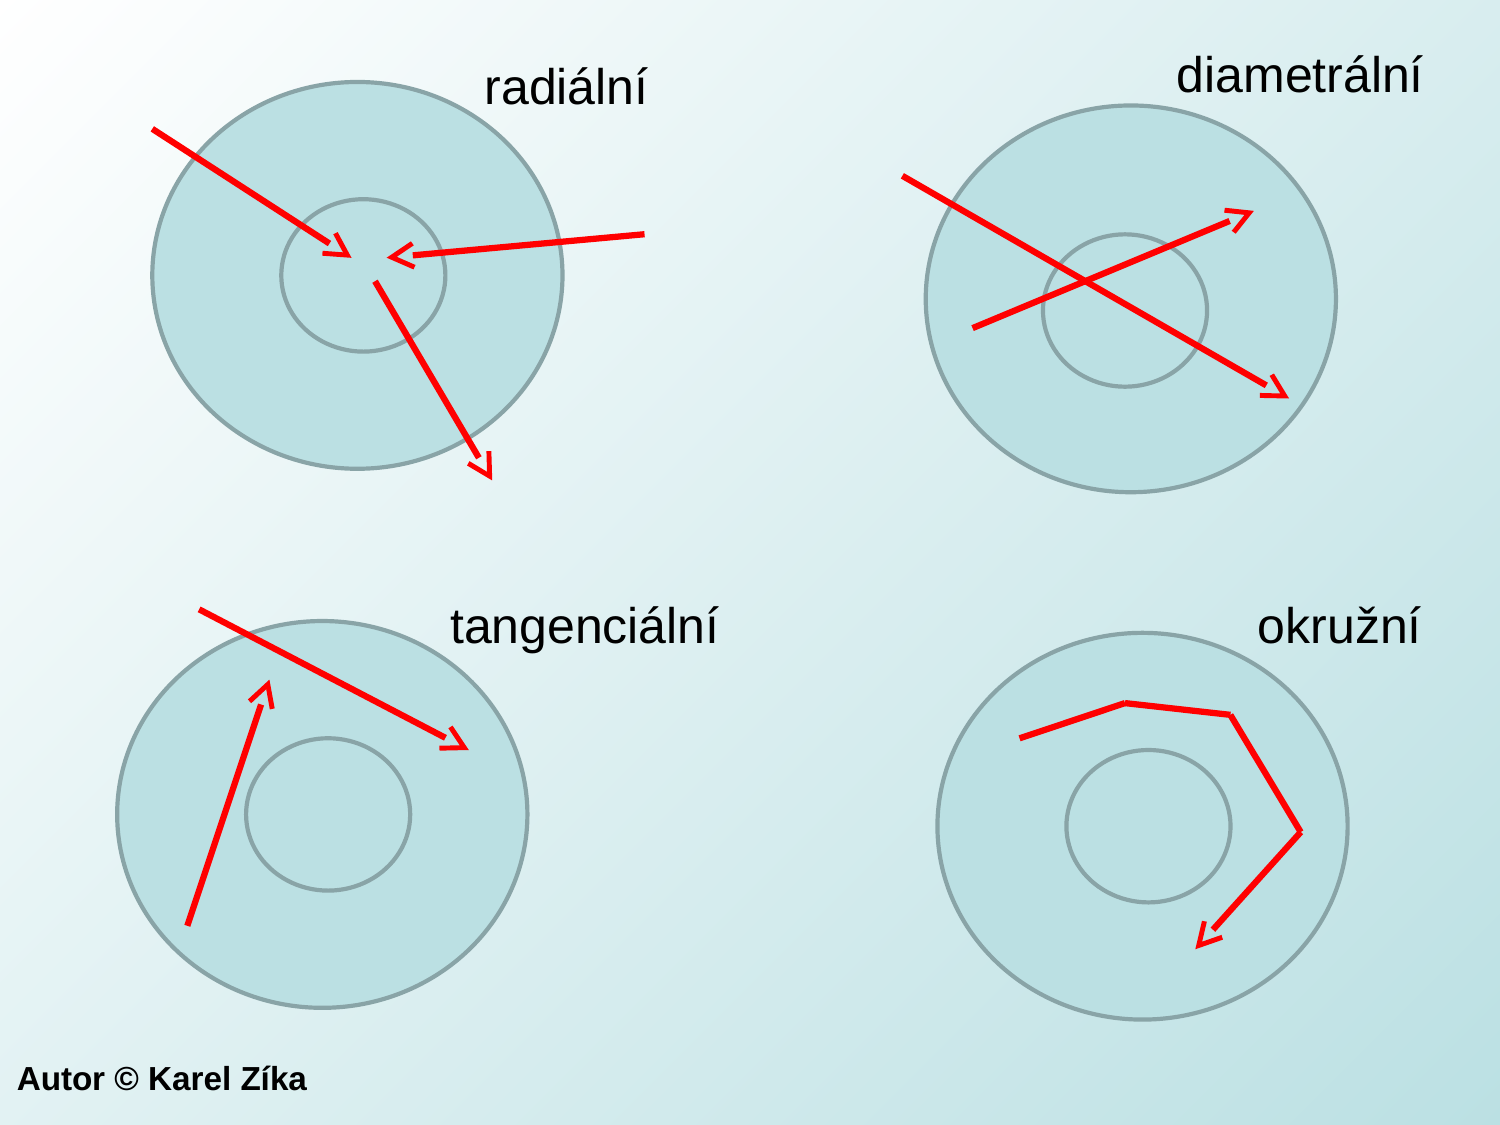

diametrální
radiální
tangenciální
okružní
Autor © Karel Zíka